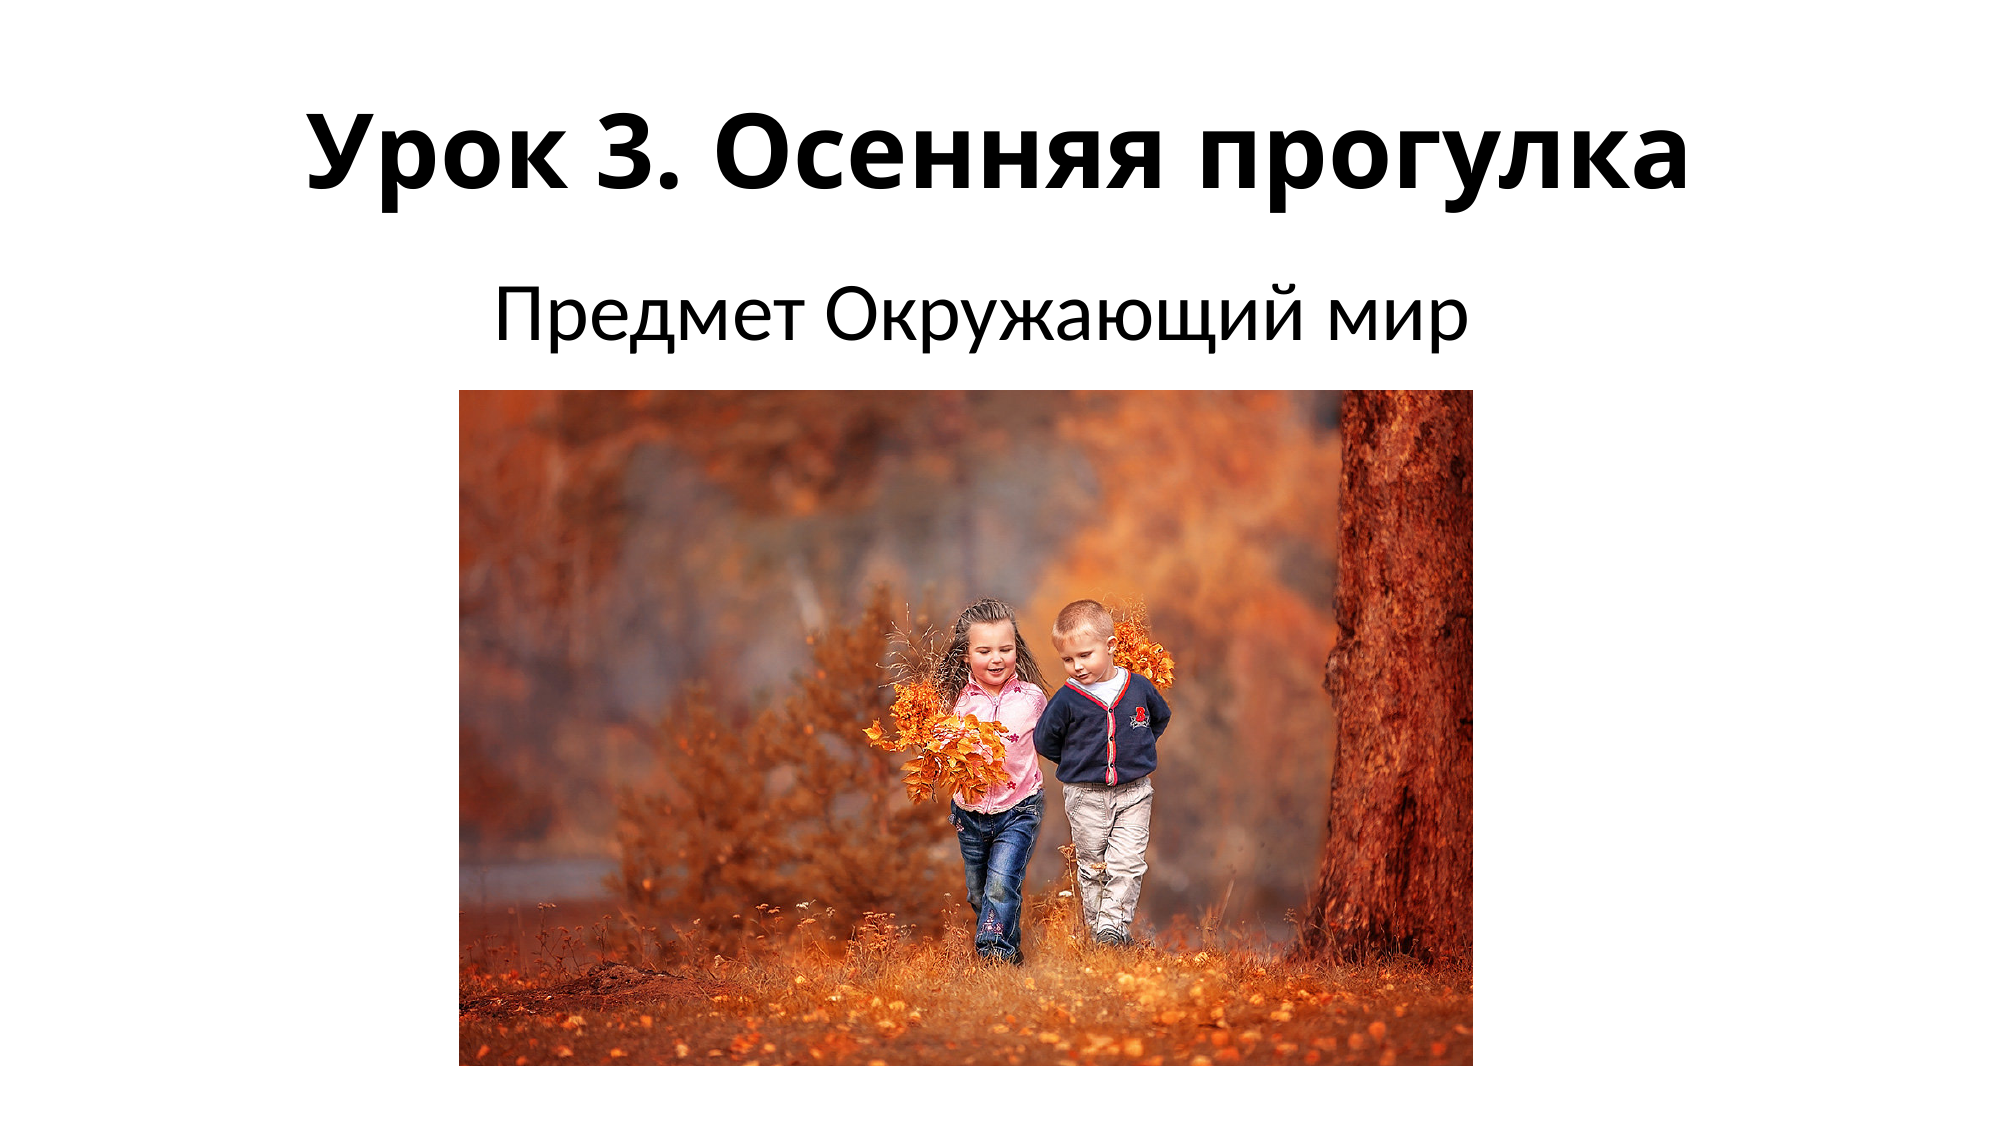

# Урок 3. Осенняя прогулка
Предмет Окружающий мир